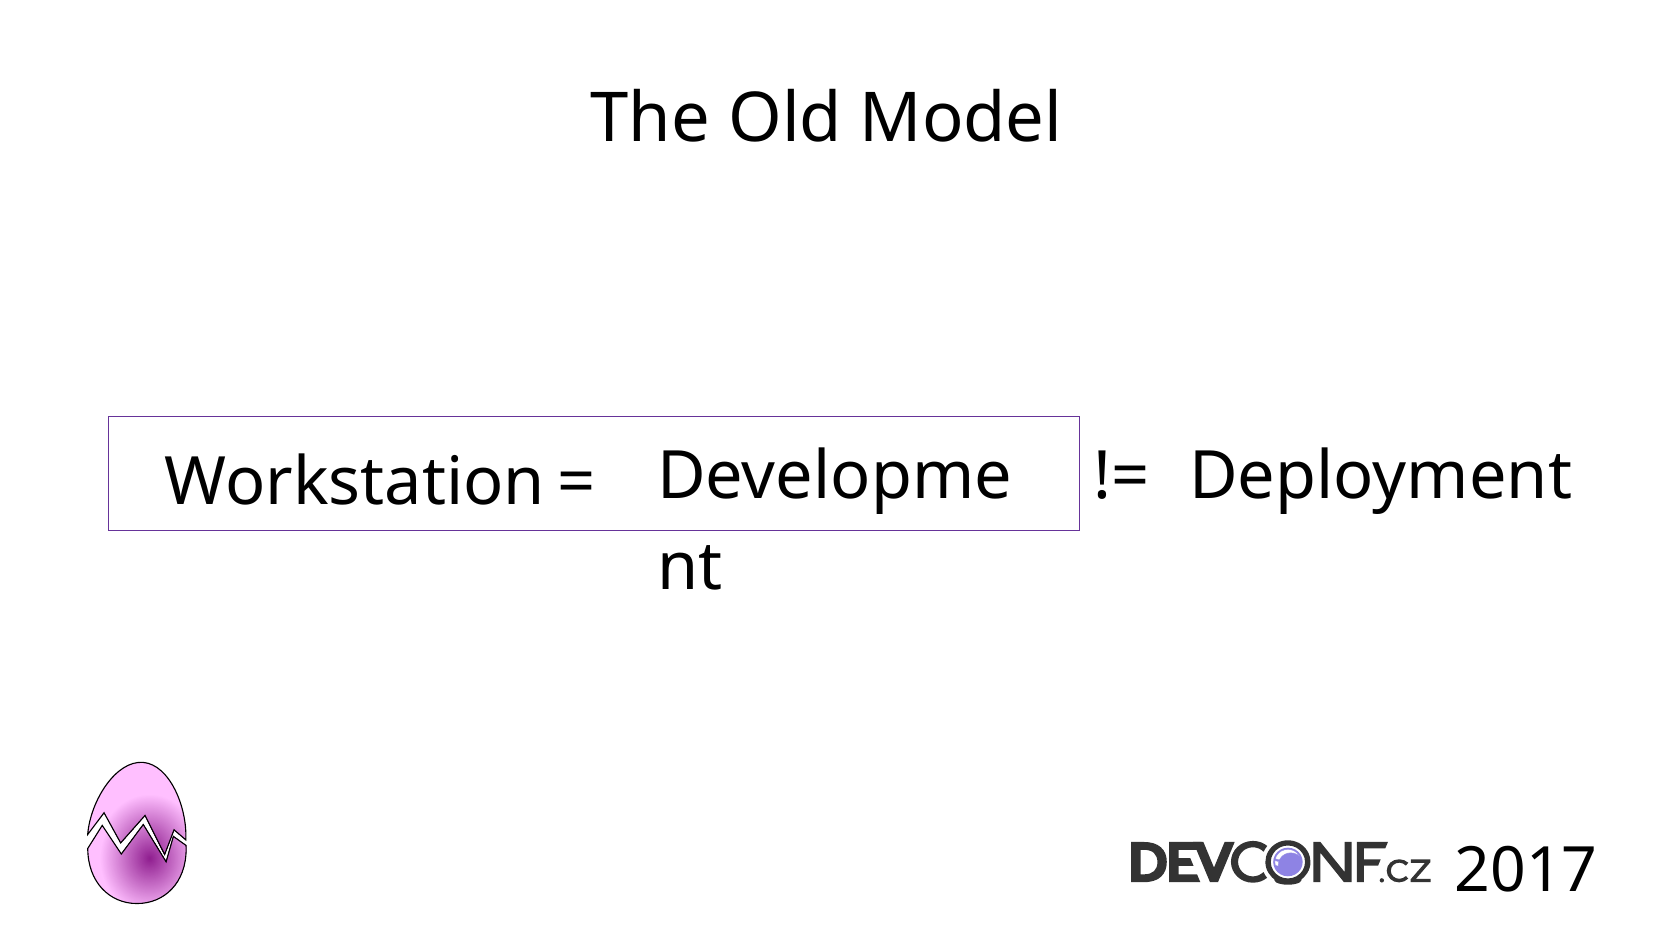

# The Old Model
Development
!=
Deployment
Workstation
=